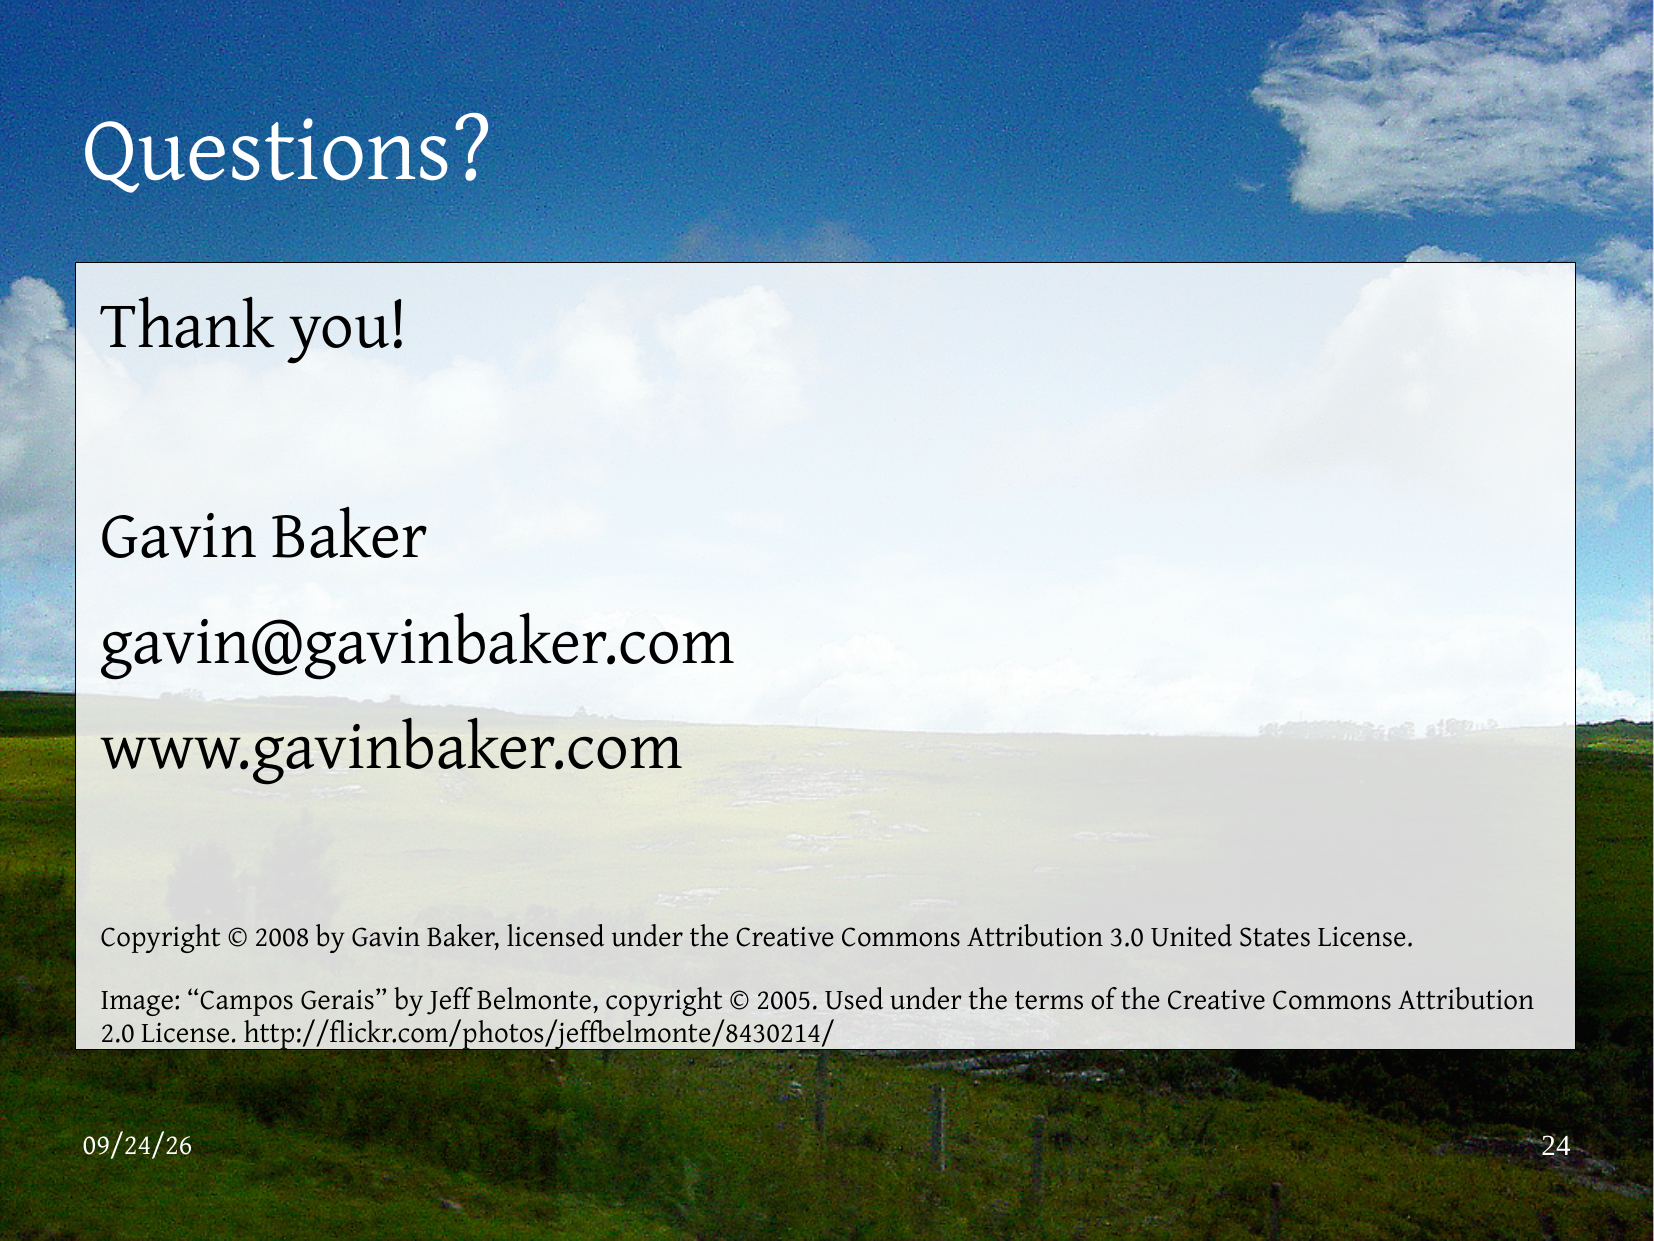

# Questions?
Thank you!
Gavin Baker
gavin@gavinbaker.com
www.gavinbaker.com
Copyright © 2008 by Gavin Baker, licensed under the Creative Commons Attribution 3.0 United States License.
Image: “Campos Gerais” by Jeff Belmonte, copyright © 2005. Used under the terms of the Creative Commons Attribution 2.0 License. http://flickr.com/photos/jeffbelmonte/8430214/
24